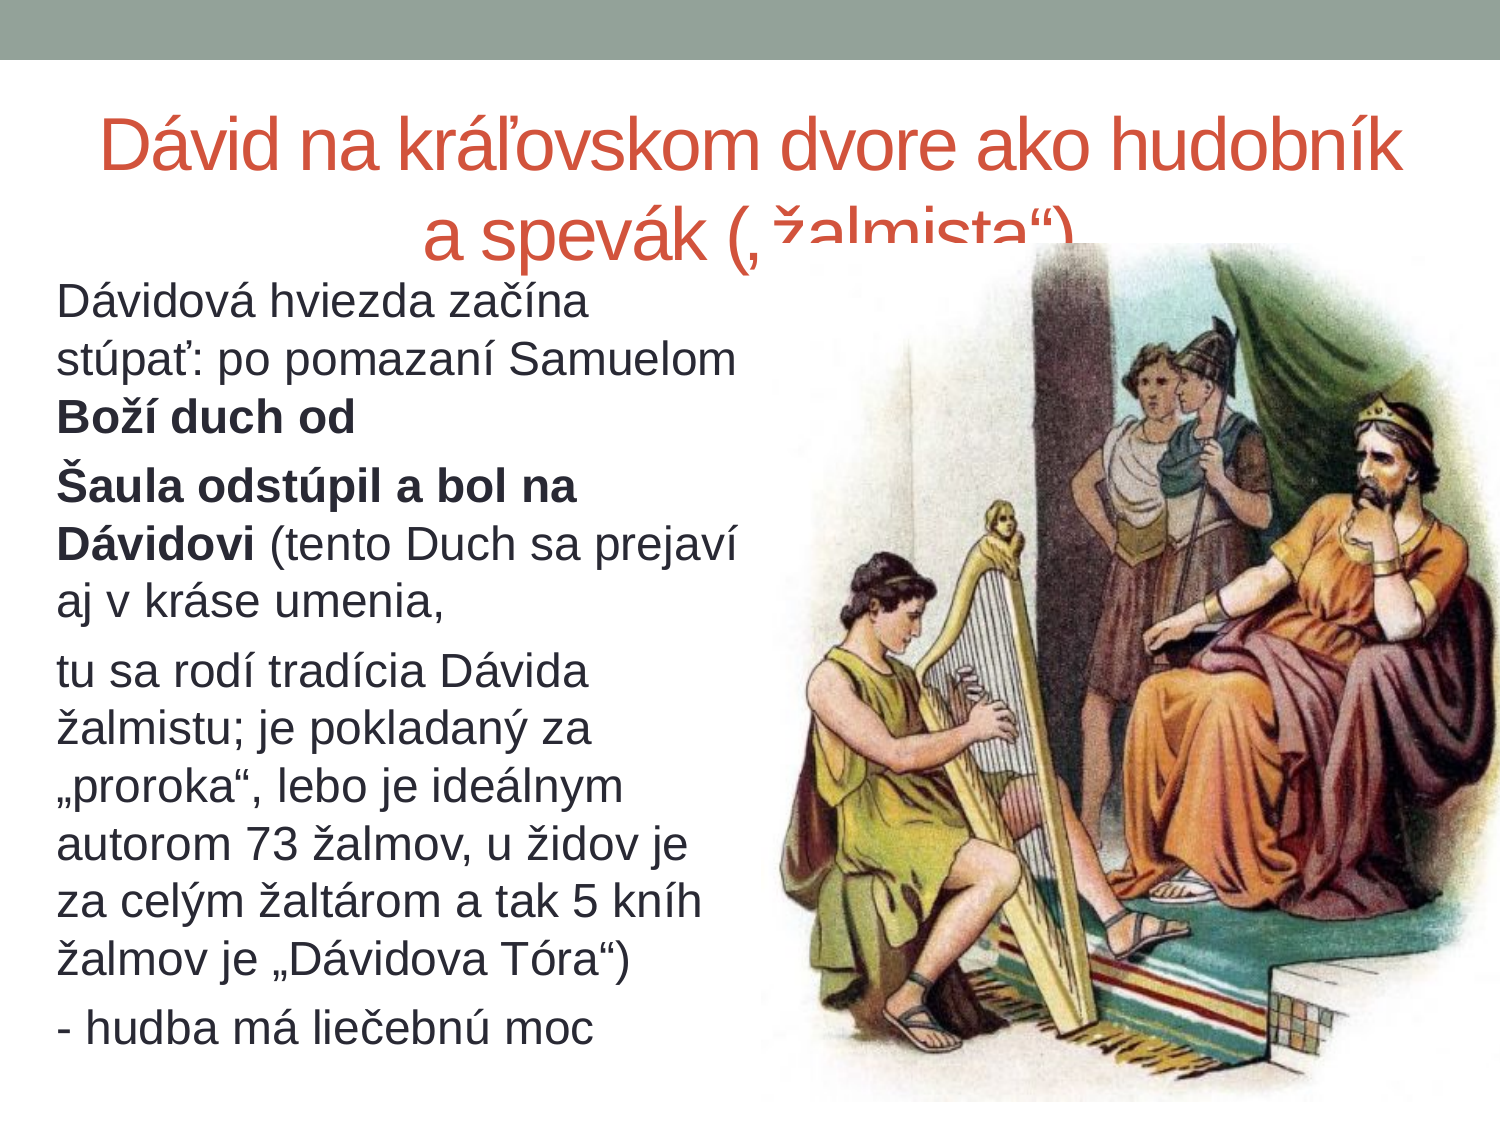

# Dávid na kráľovskom dvore ako hudobník a spevák („žalmista“)
Dávidová hviezda začína stúpať: po pomazaní Samuelom Boží duch od
Šaula odstúpil a bol na Dávidovi (tento Duch sa prejaví aj v kráse umenia,
tu sa rodí tradícia Dávida žalmistu; je pokladaný za „proroka“, lebo je ideálnym autorom 73 žalmov, u židov je za celým žaltárom a tak 5 kníh žalmov je „Dávidova Tóra“)
- hudba má liečebnú moc